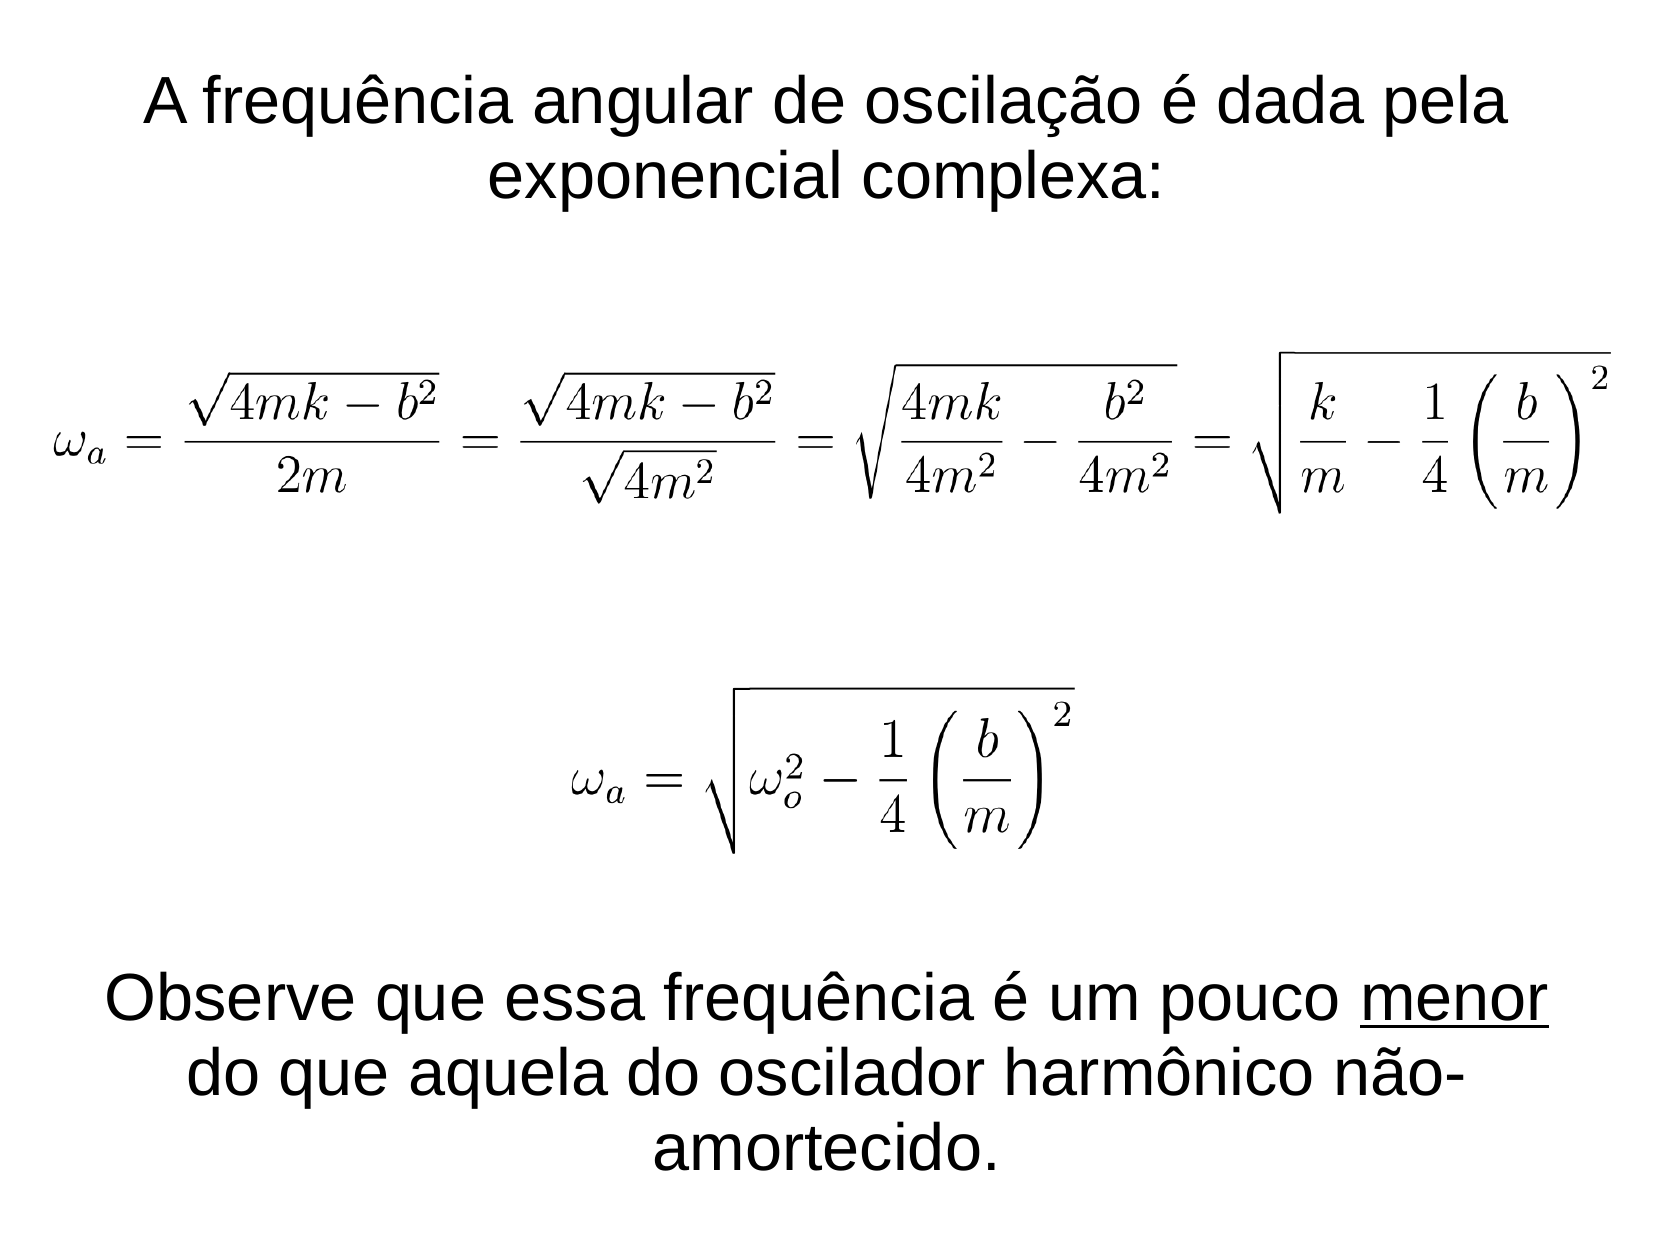

# A frequência angular de oscilação é dada pela exponencial complexa:
Observe que essa frequência é um pouco menor do que aquela do oscilador harmônico não-amortecido.